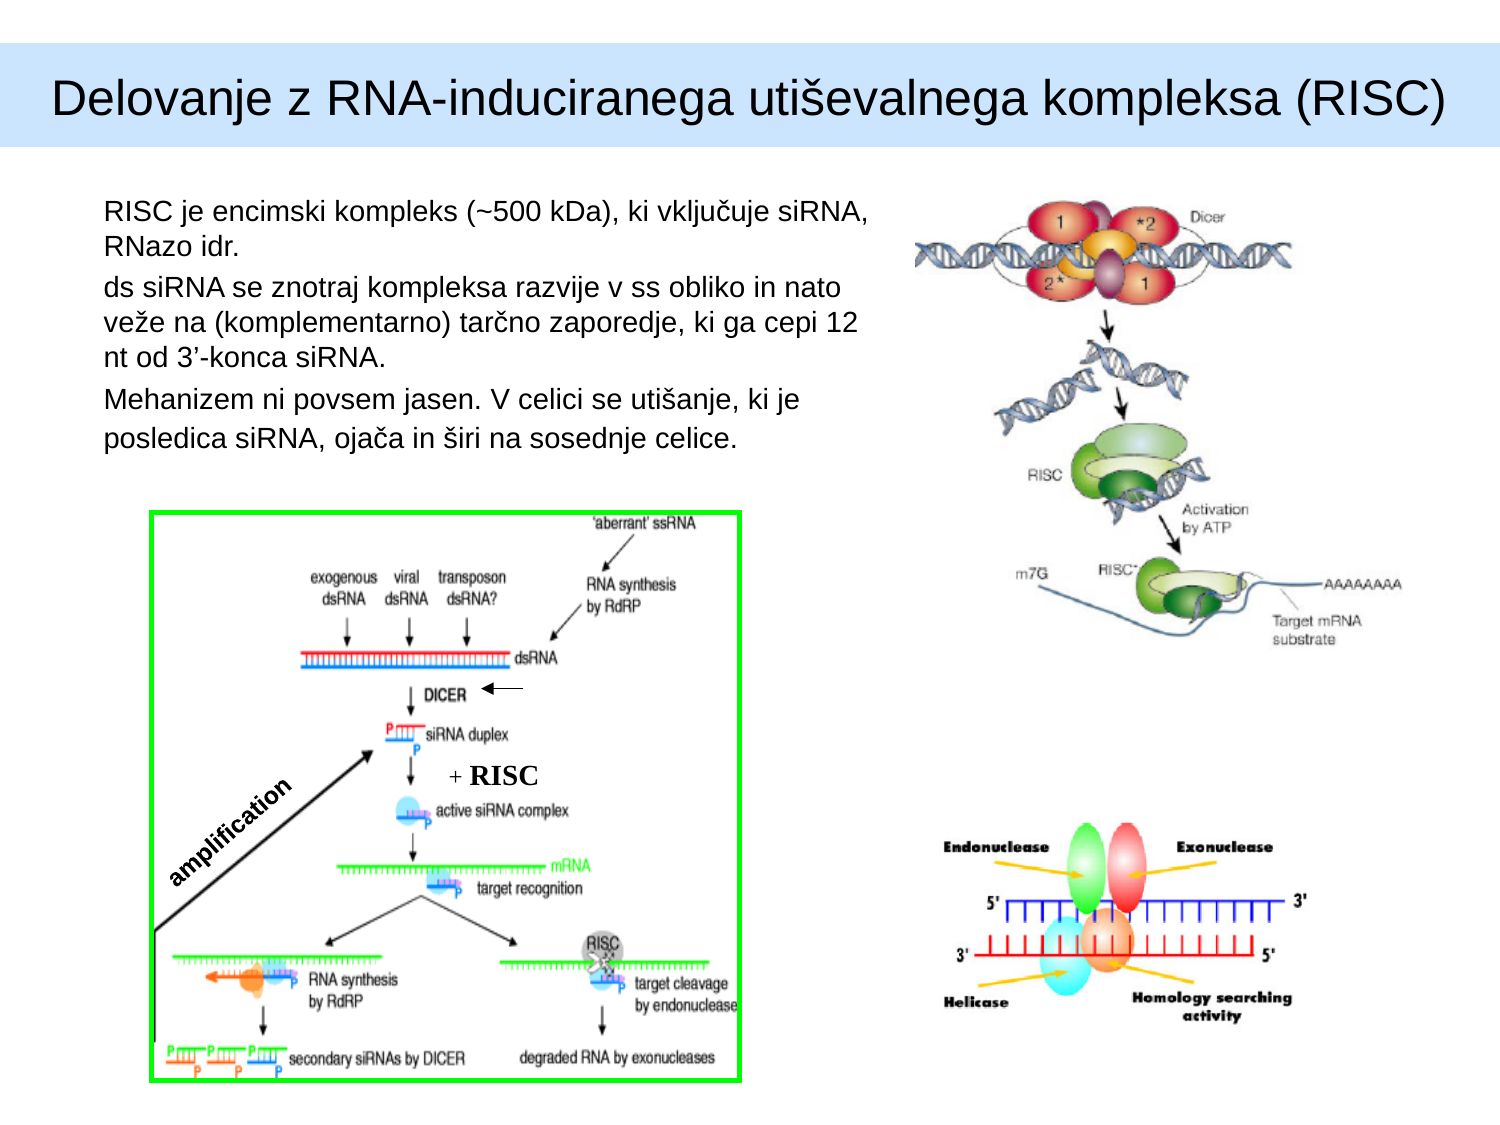

Delovanje z RNA-induciranega utiševalnega kompleksa (RISC)
# RISC je encimski kompleks (~500 kDa), ki vključuje siRNA, RNazo idr.
ds siRNA se znotraj kompleksa razvije v ss obliko in nato veže na (komplementarno) tarčno zaporedje, ki ga cepi 12 nt od 3’-konca siRNA.
Mehanizem ni povsem jasen. V celici se utišanje, ki je posledica siRNA, ojača in širi na sosednje celice.
+ RISC
amplification